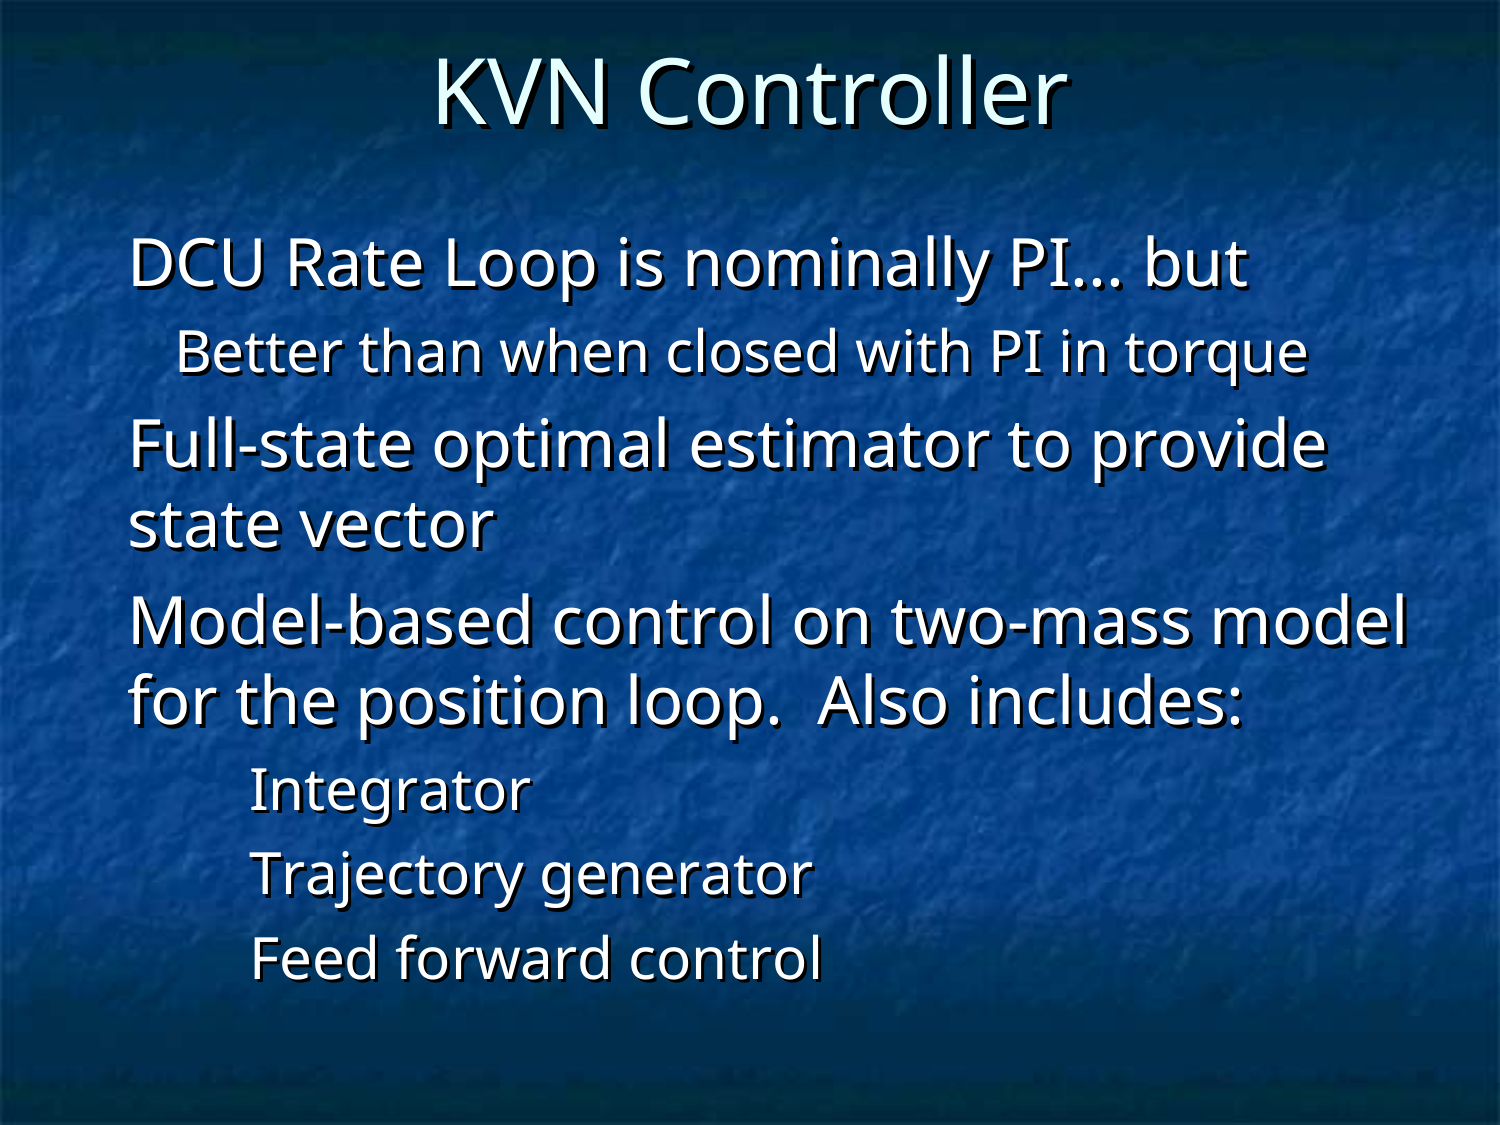

# KVN Controller
DCU Rate Loop is nominally PI... but
Better than when closed with PI in torque
Full-state optimal estimator to provide state vector
Model-based control on two-mass model for the position loop. Also includes:
Integrator
Trajectory generator
Feed forward control